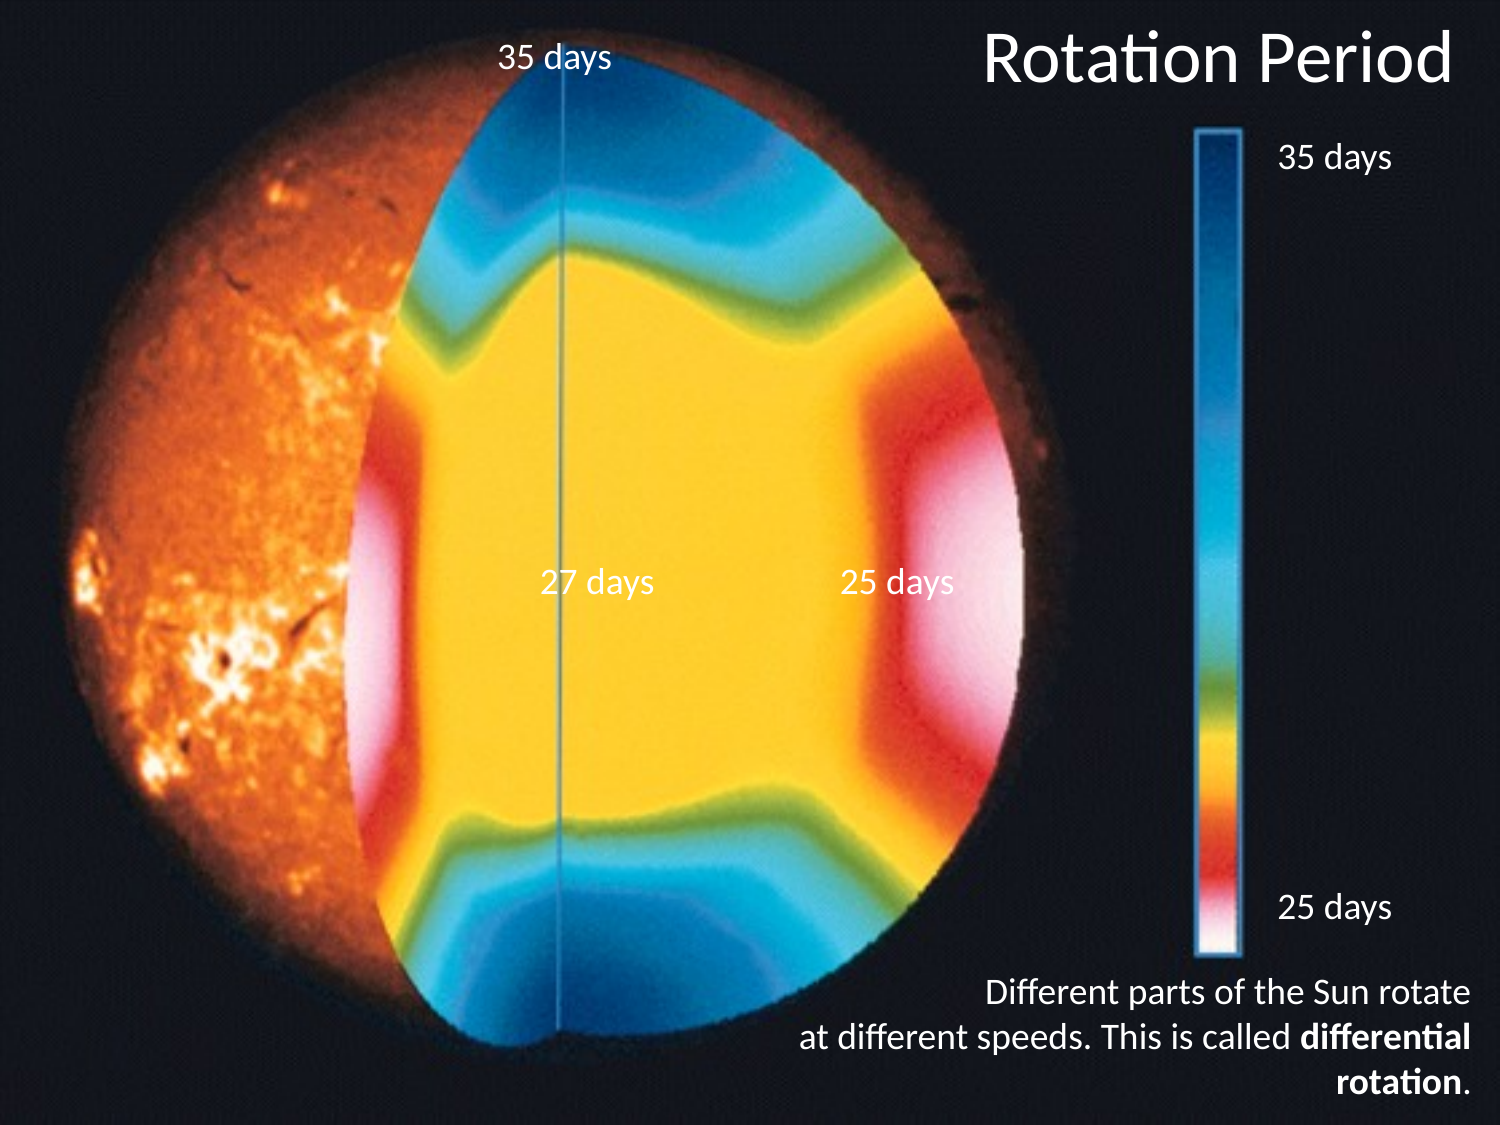

Rotation Period
35 days
35 days
27 days
25 days
25 days
Different parts of the Sun rotate
at different speeds. This is called differential rotation.